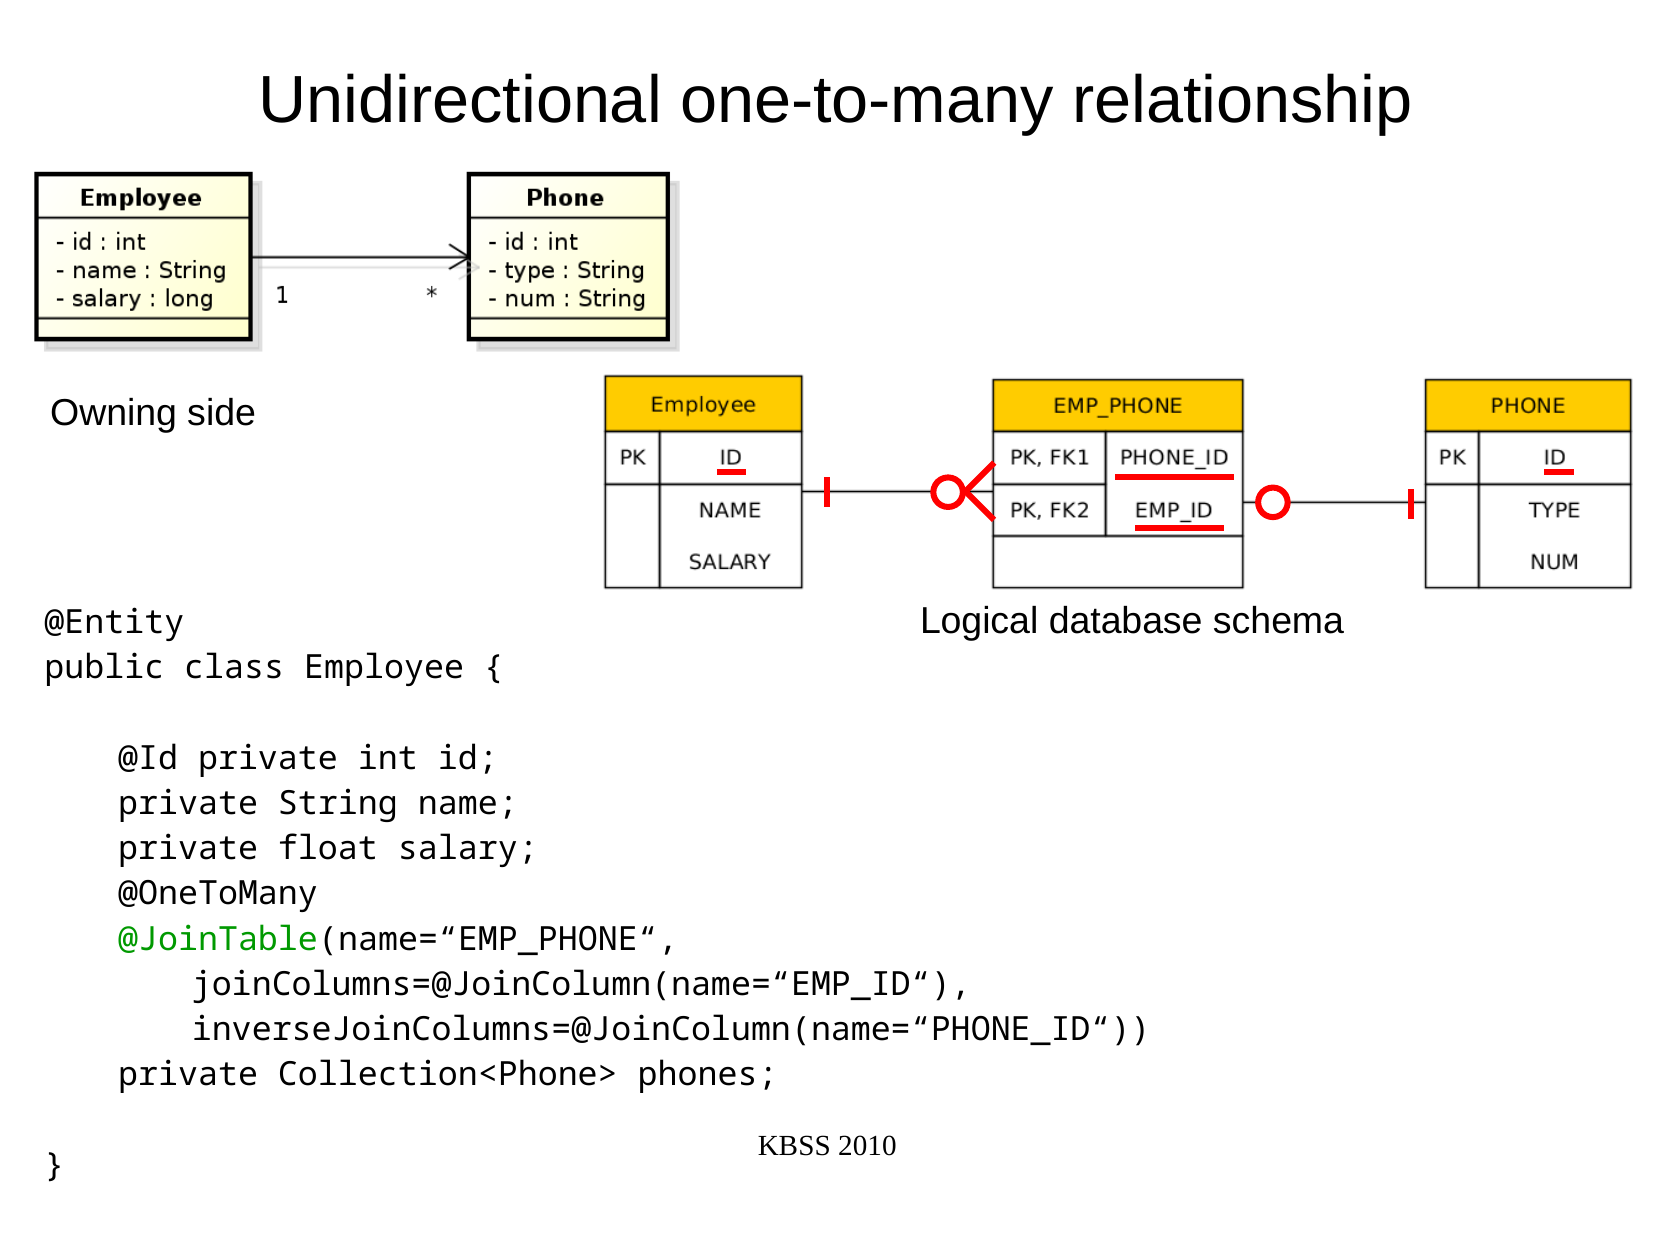

# Unidirectional one-to-many relationship
Owning side
@Entity
public class Employee {
	@Id private int id;
	private String name;
	private float salary;
	@OneToMany
	@JoinTable(name=“EMP_PHONE“,
		joinColumns=@JoinColumn(name=“EMP_ID“),
		inverseJoinColumns=@JoinColumn(name=“PHONE_ID“))
	private Collection<Phone> phones;
}
Logical database schema
KBSS 2010